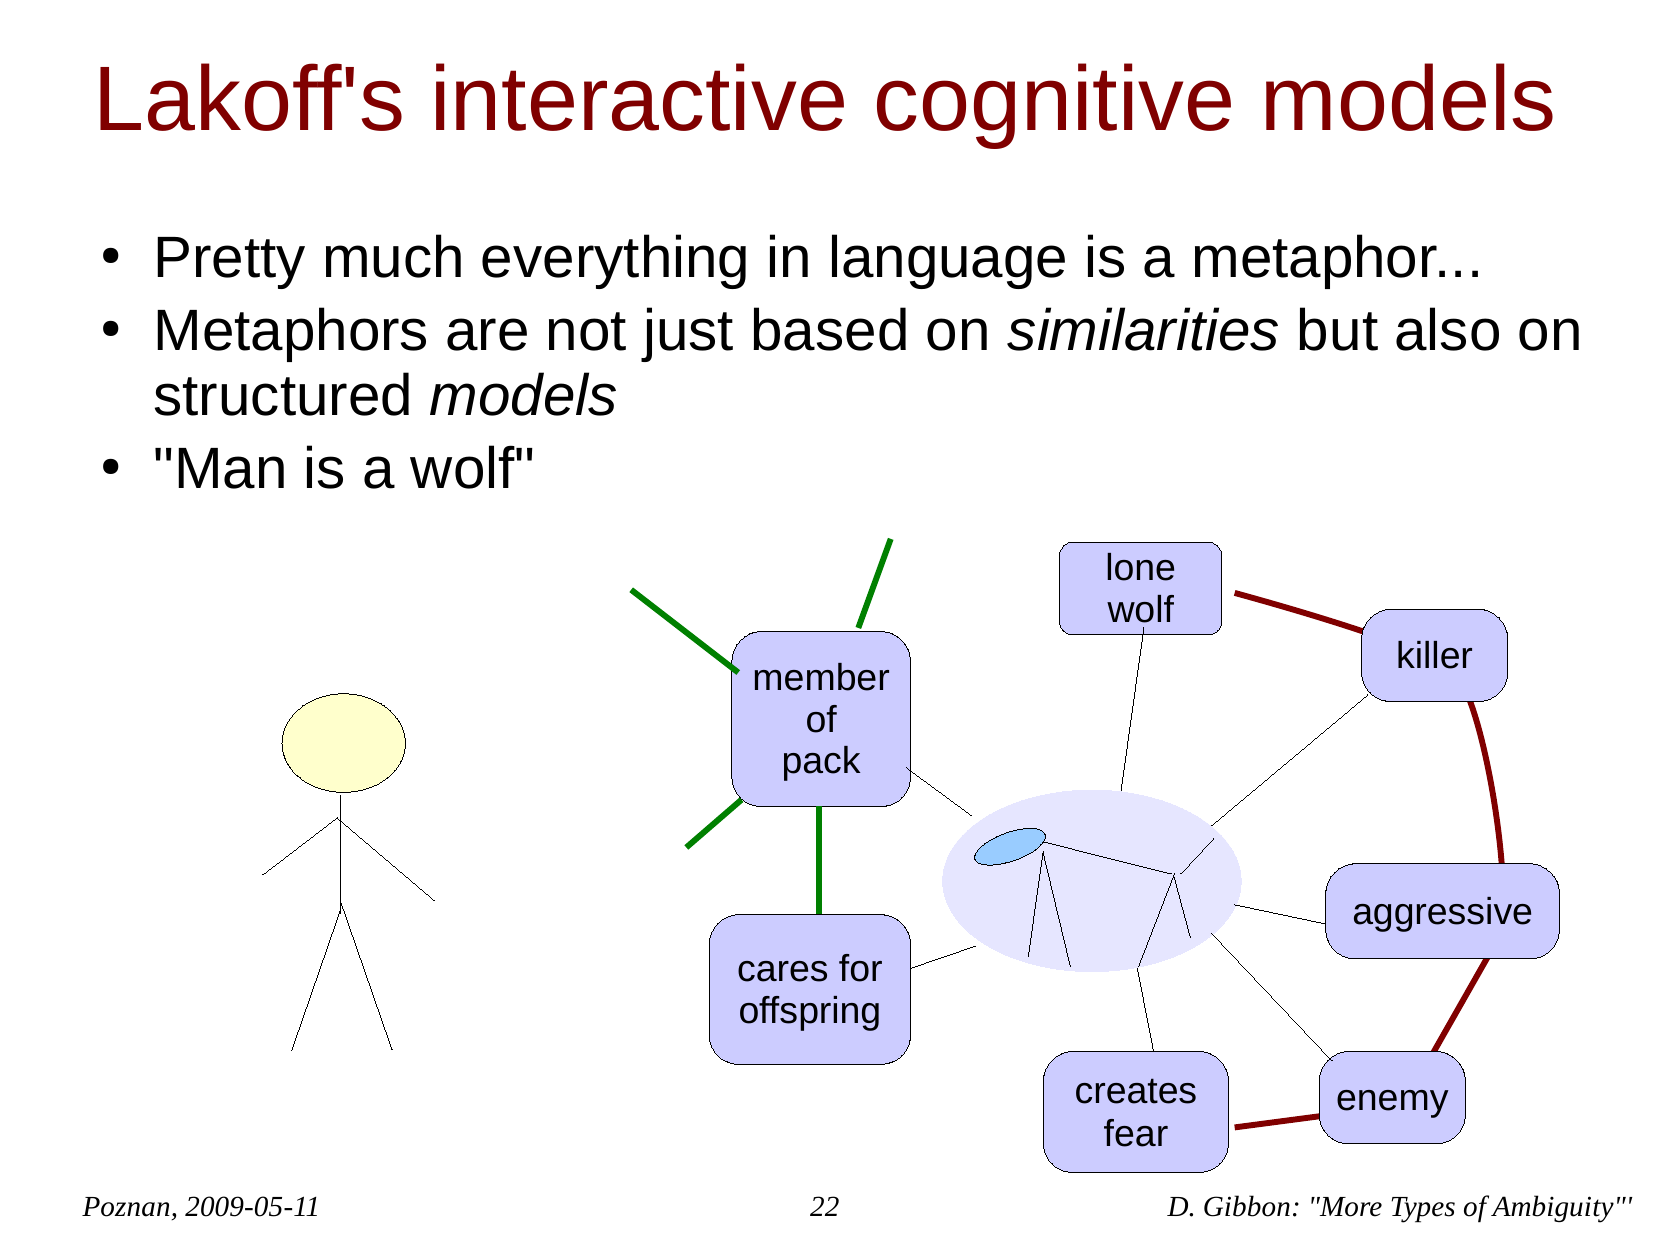

# Lakoff's interactive cognitive models
Pretty much everything in language is a metaphor...
Metaphors are not just based on similarities but also on structured models
"Man is a wolf"
lone
wolf
killer
member
of
pack
aggressive
cares for
offspring
creates
fear
enemy
Poznan, 2009-05-11
22
D. Gibbon: "More Types of Ambiguity"'